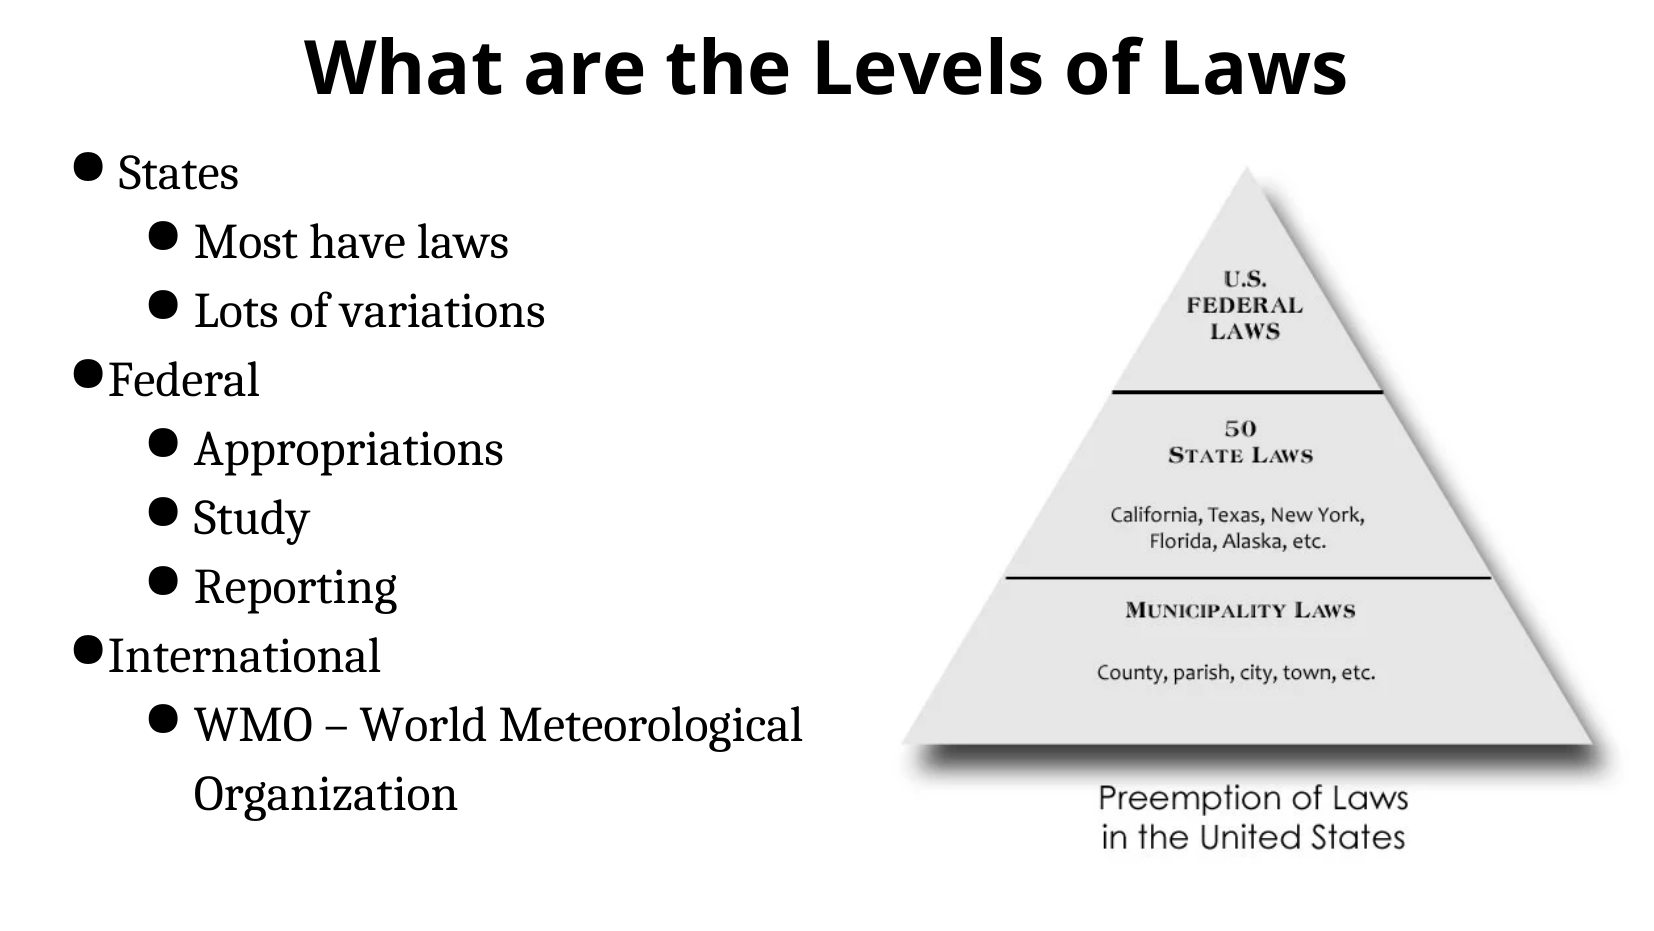

# What are the Levels of Laws
 States
 Most have laws
 Lots of variations
Federal
 Appropriations
 Study
 Reporting
International
 WMO – World Meteorological
 Organization